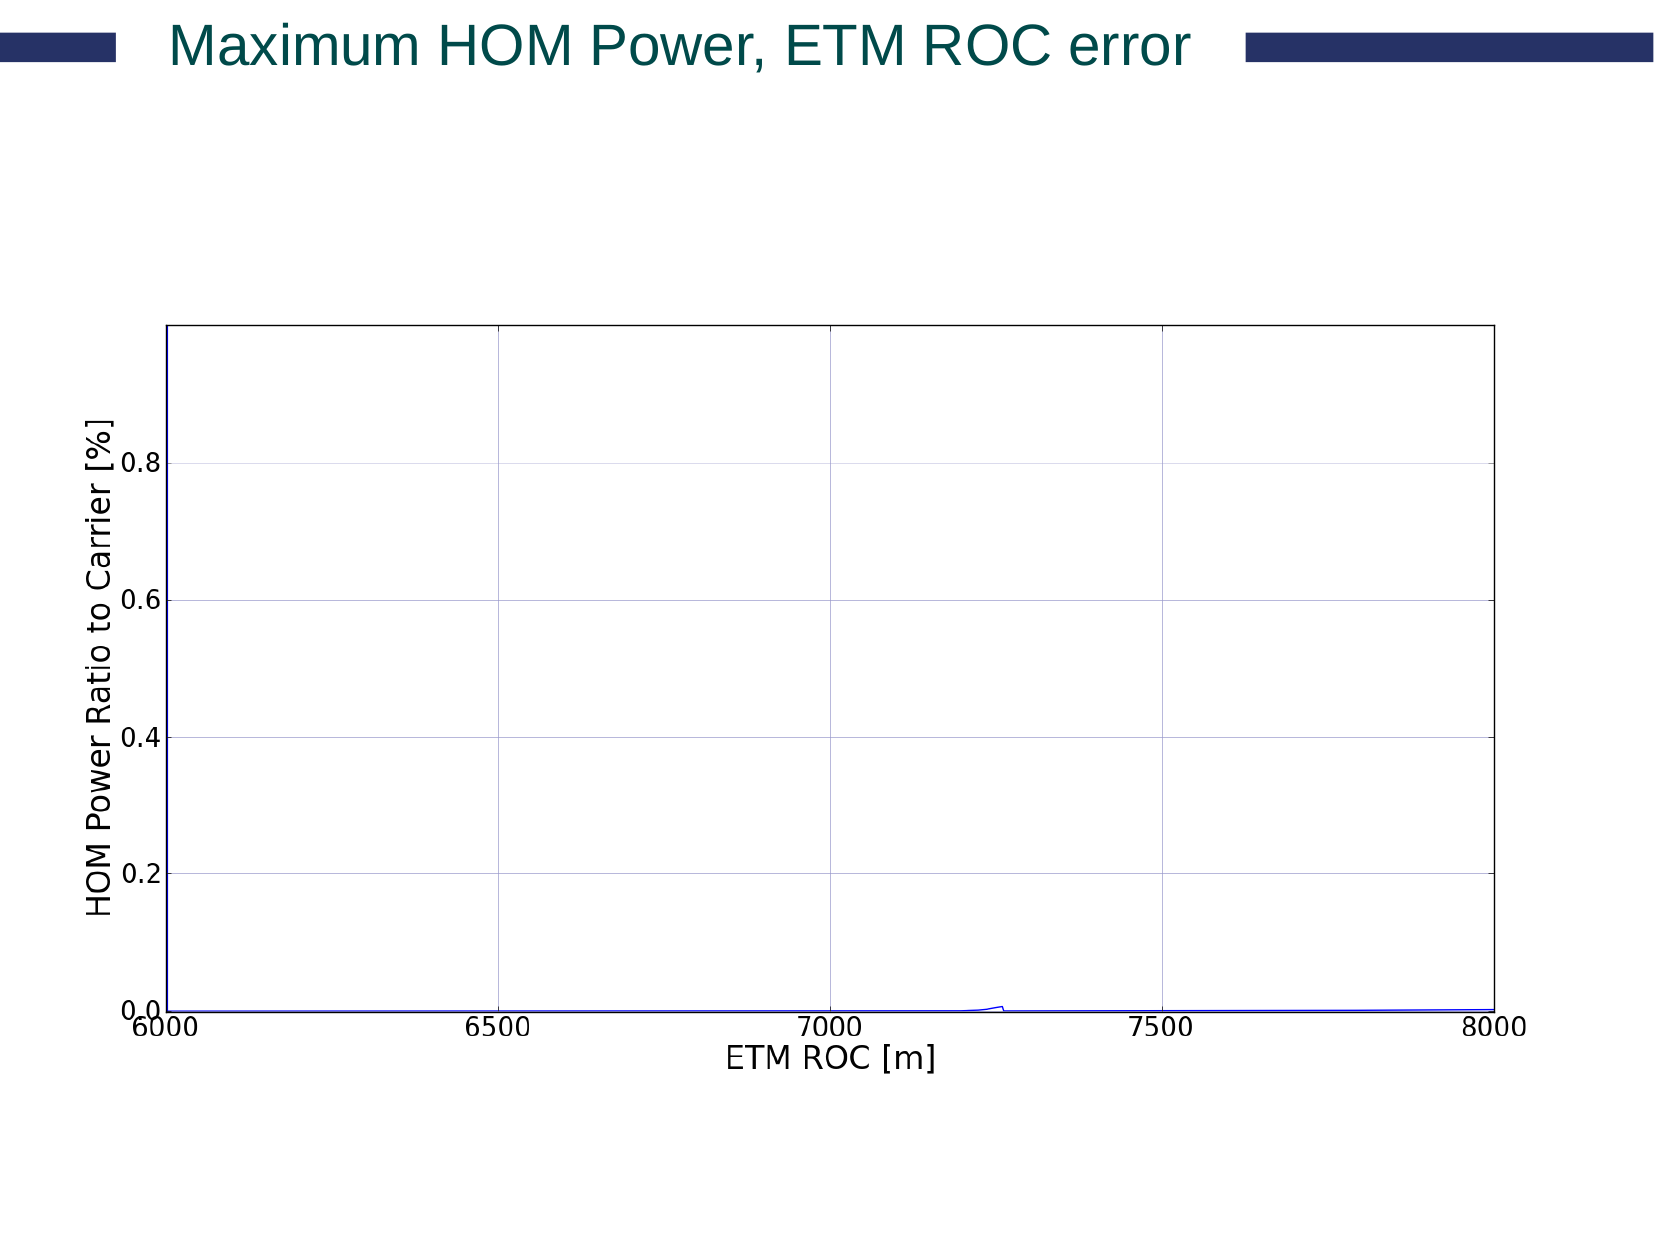

# Maximum HOM Power, ETM ROC error